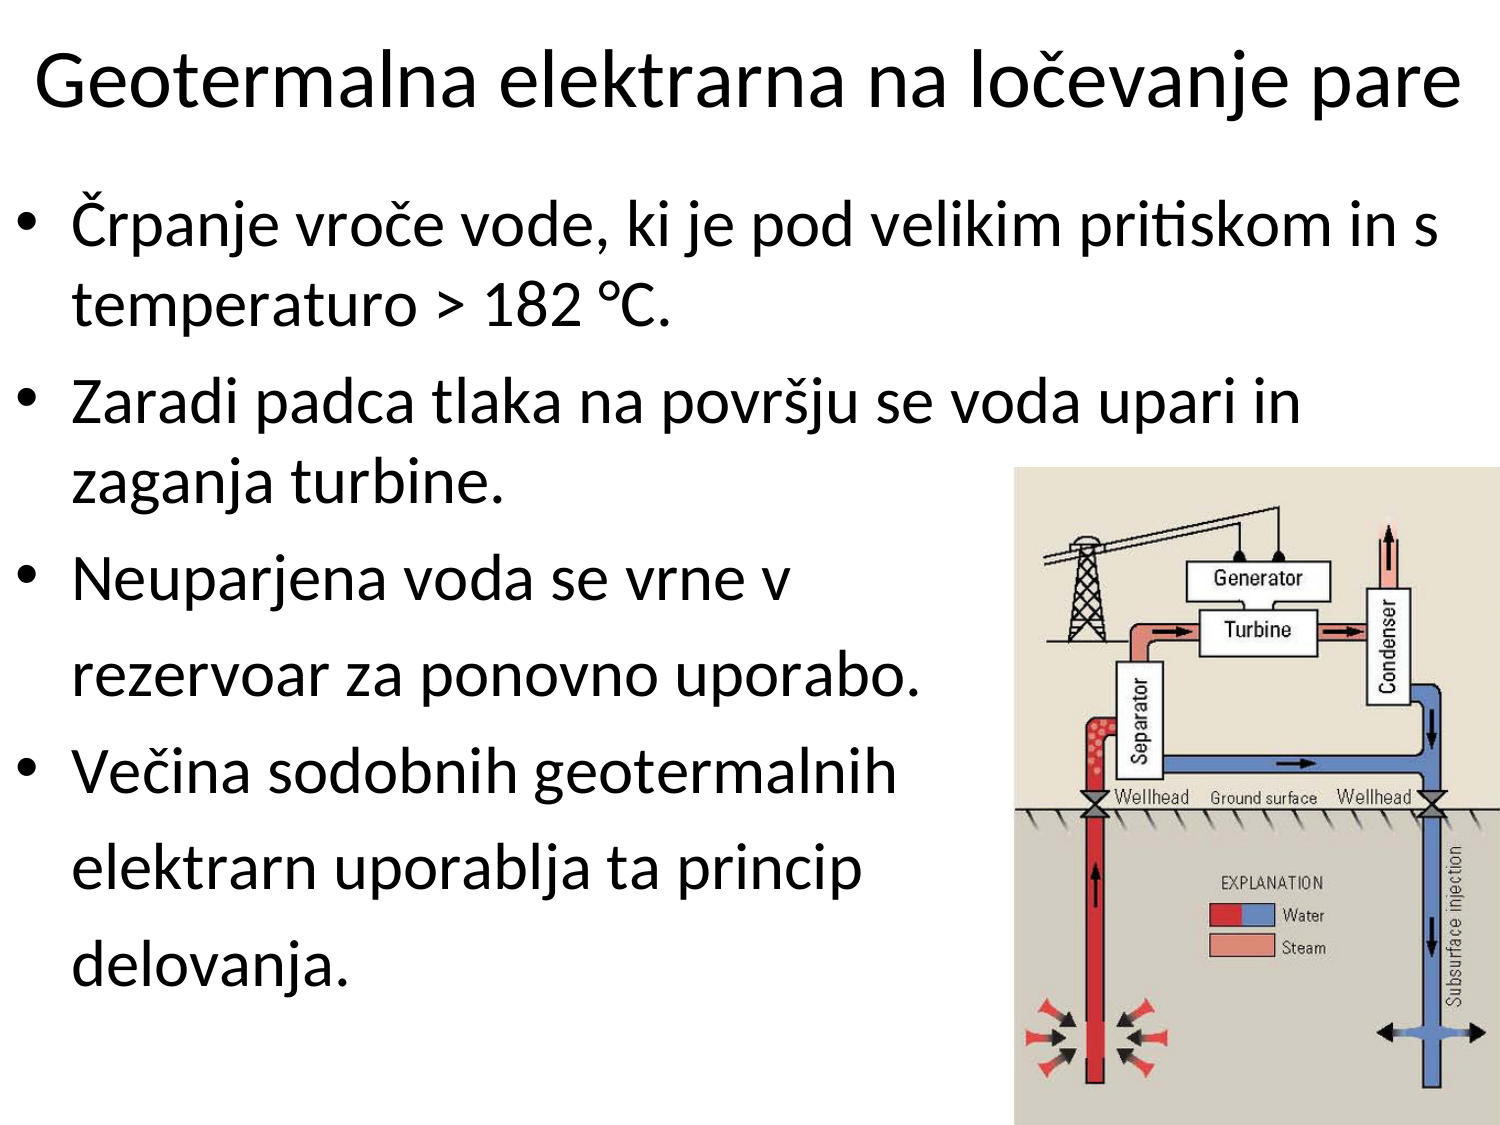

Geotermalna elektrarna na ločevanje pare
Črpanje vroče vode, ki je pod velikim pritiskom in s temperaturo > 182 °C.
Zaradi padca tlaka na površju se voda upari in zaganja turbine.
Neuparjena voda se vrne v
	rezervoar za ponovno uporabo.
Večina sodobnih geotermalnih
	elektrarn uporablja ta princip
	delovanja.